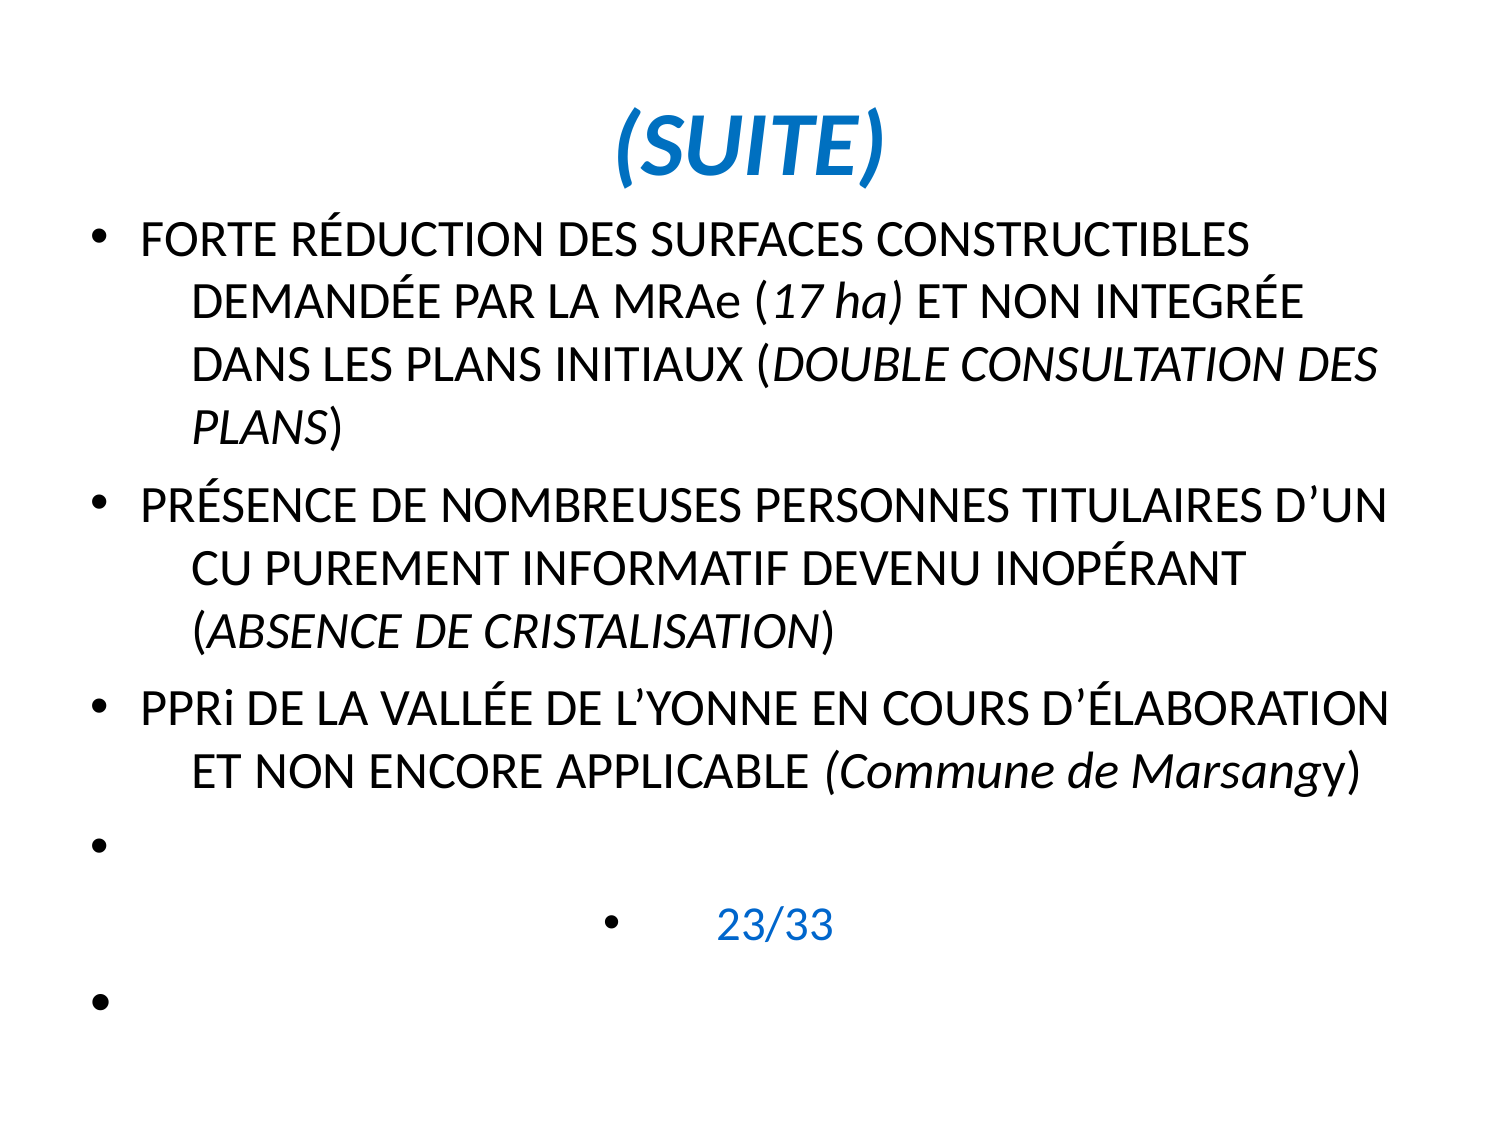

# (SUITE)
FORTE RÉDUCTION DES SURFACES CONSTRUCTIBLES DEMANDÉE PAR LA MRAe (17 ha) ET NON INTEGRÉE DANS LES PLANS INITIAUX (DOUBLE CONSULTATION DES PLANS)
PRÉSENCE DE NOMBREUSES PERSONNES TITULAIRES D’UN CU PUREMENT INFORMATIF DEVENU INOPÉRANT (ABSENCE DE CRISTALISATION)
PPRi DE LA VALLÉE DE L’YONNE EN COURS D’ÉLABORATION ET NON ENCORE APPLICABLE (Commune de Marsangy)
23/33